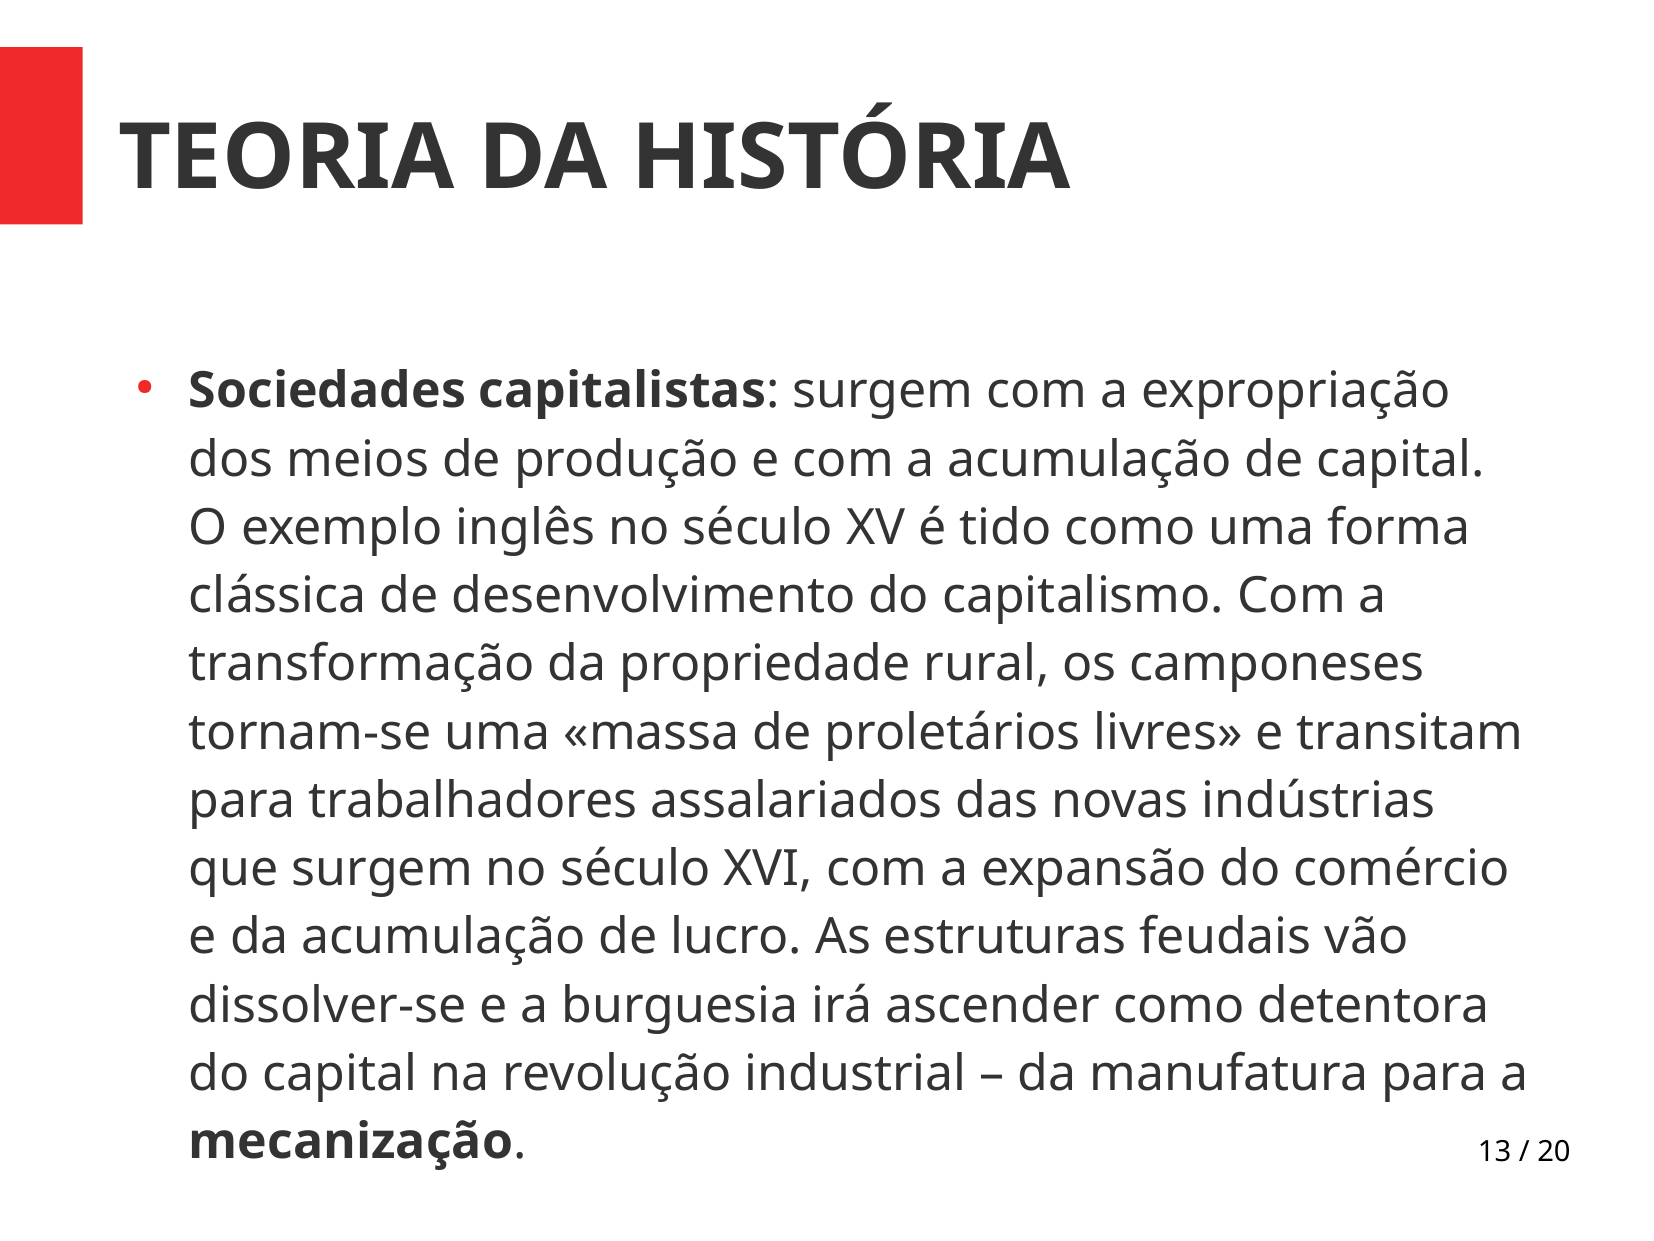

# TEORIA DA HISTÓRIA
Sociedades capitalistas: surgem com a expropriação dos meios de produção e com a acumulação de capital. O exemplo inglês no século XV é tido como uma forma clássica de desenvolvimento do capitalismo. Com a transformação da propriedade rural, os camponeses tornam-se uma «massa de proletários livres» e transitam para trabalhadores assalariados das novas indústrias que surgem no século XVI, com a expansão do comércio e da acumulação de lucro. As estruturas feudais vão dissolver-se e a burguesia irá ascender como detentora do capital na revolução industrial – da manufatura para a mecanização.
13